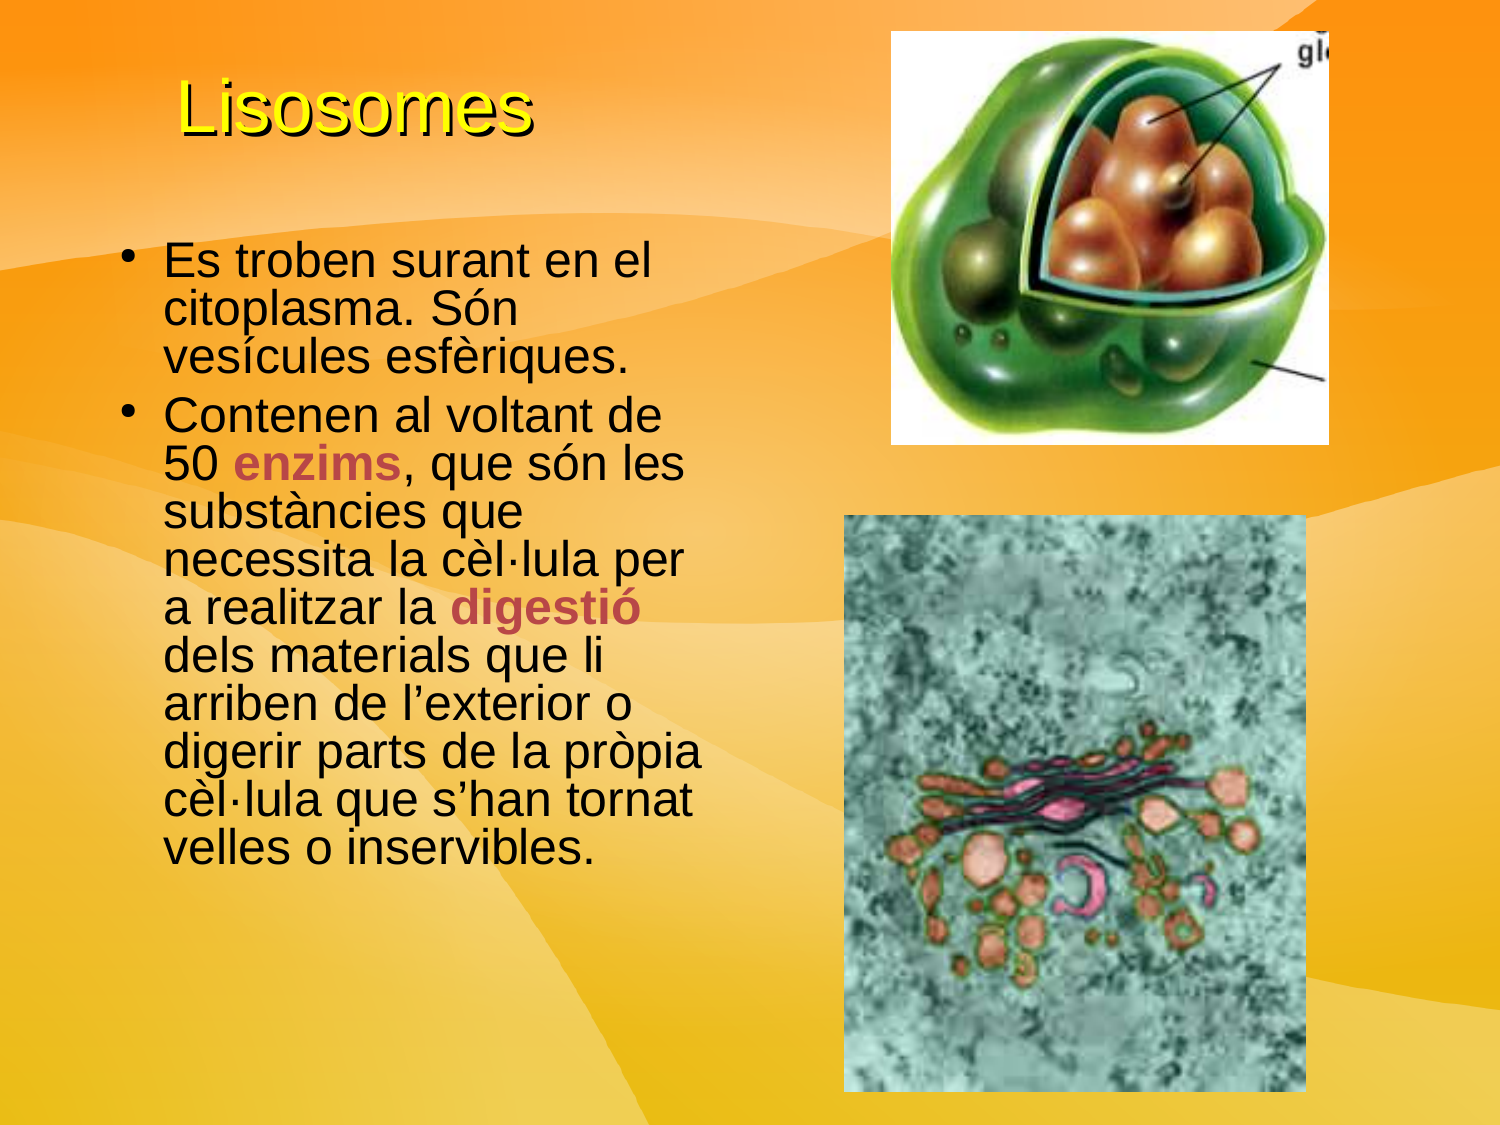

# Lisosomes
Es troben surant en el citoplasma. Són vesícules esfèriques.
Contenen al voltant de 50 enzims, que són les substàncies que necessita la cèl·lula per a realitzar la digestió dels materials que li arriben de l’exterior o digerir parts de la pròpia cèl·lula que s’han tornat velles o inservibles.